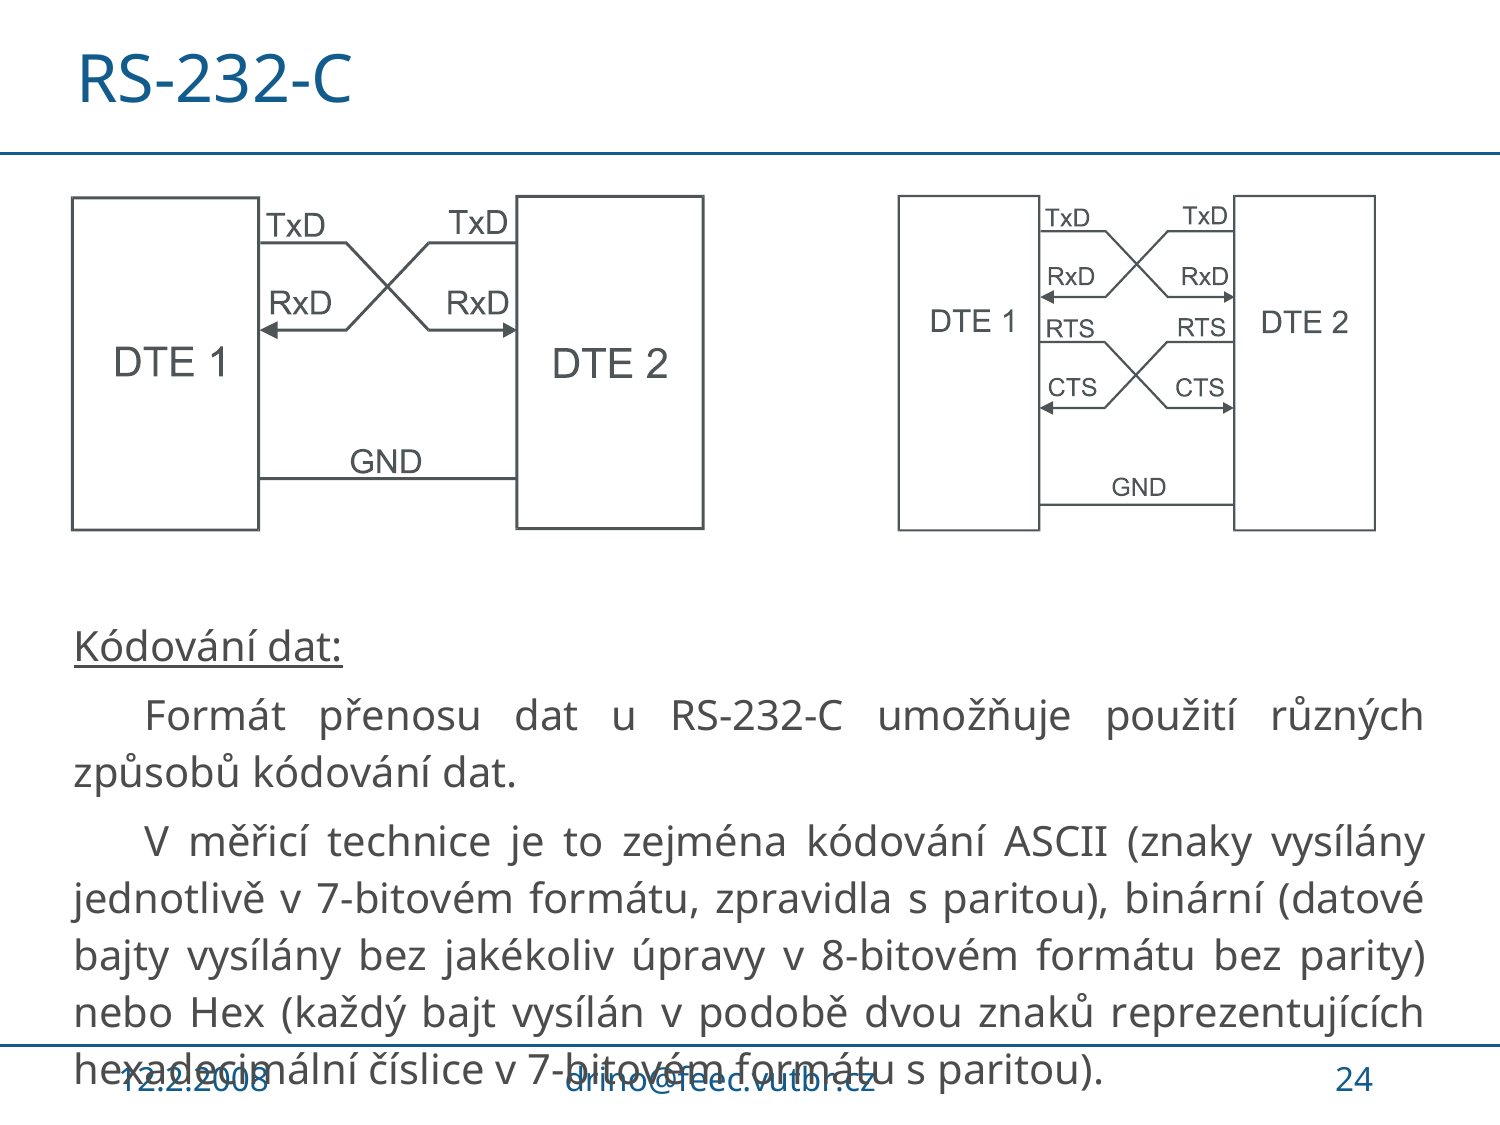

# RS-232-C
Kódování dat:
Formát přenosu dat u RS-232-C umožňuje použití různých způsobů kódování dat.
V měřicí technice je to zejména kódování ASCII (znaky vysílány jednotlivě v 7-bitovém formátu, zpravidla s paritou), binární (datové bajty vysílány bez jakékoliv úpravy v 8-bitovém formátu bez parity) nebo Hex (každý bajt vysílán v podobě dvou znaků reprezentujících hexadecimální číslice v 7-bitovém formátu s paritou).
12.2.2008
drino@feec.vutbr.cz